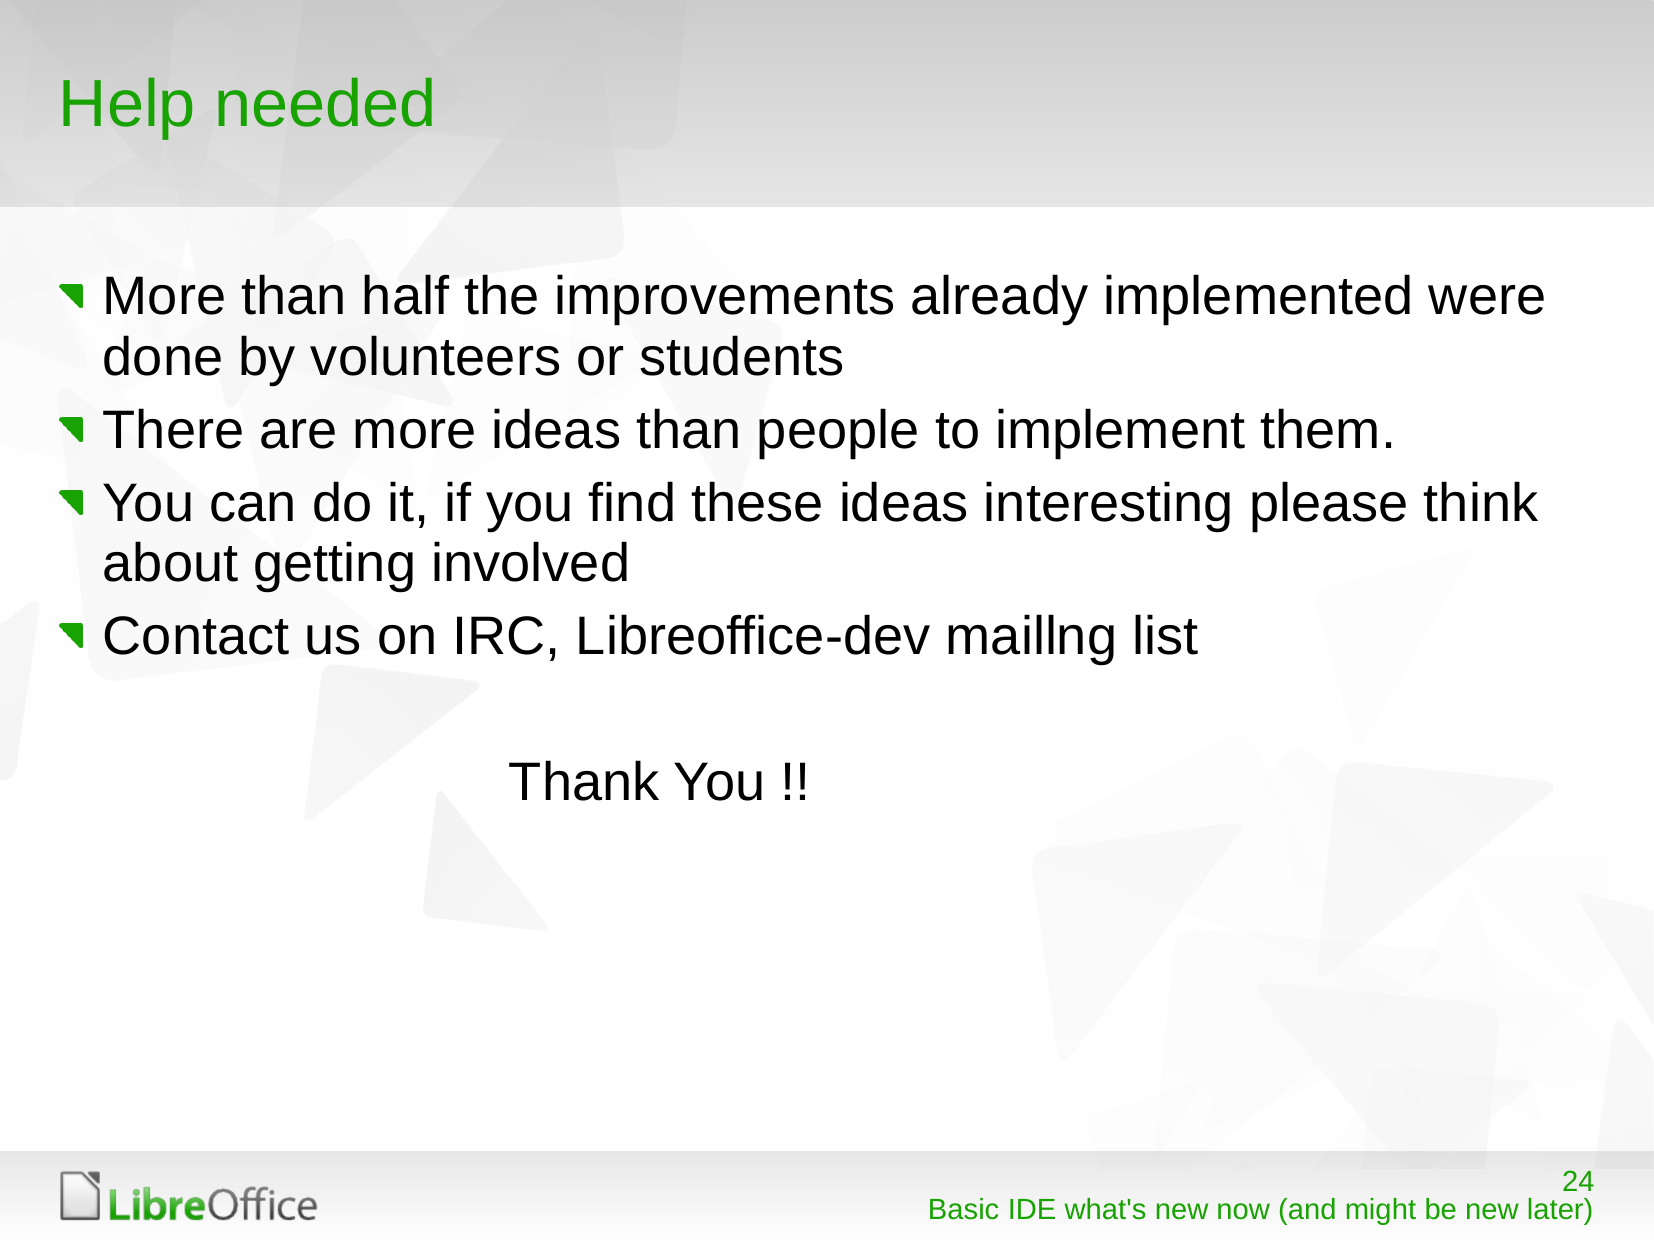

# Help needed
More than half the improvements already implemented were done by volunteers or students
There are more ideas than people to implement them.
You can do it, if you find these ideas interesting please think about getting involved
Contact us on IRC, Libreoffice-dev maillng list
 Thank You !!
24
Basic IDE what's new now (and might be new later)